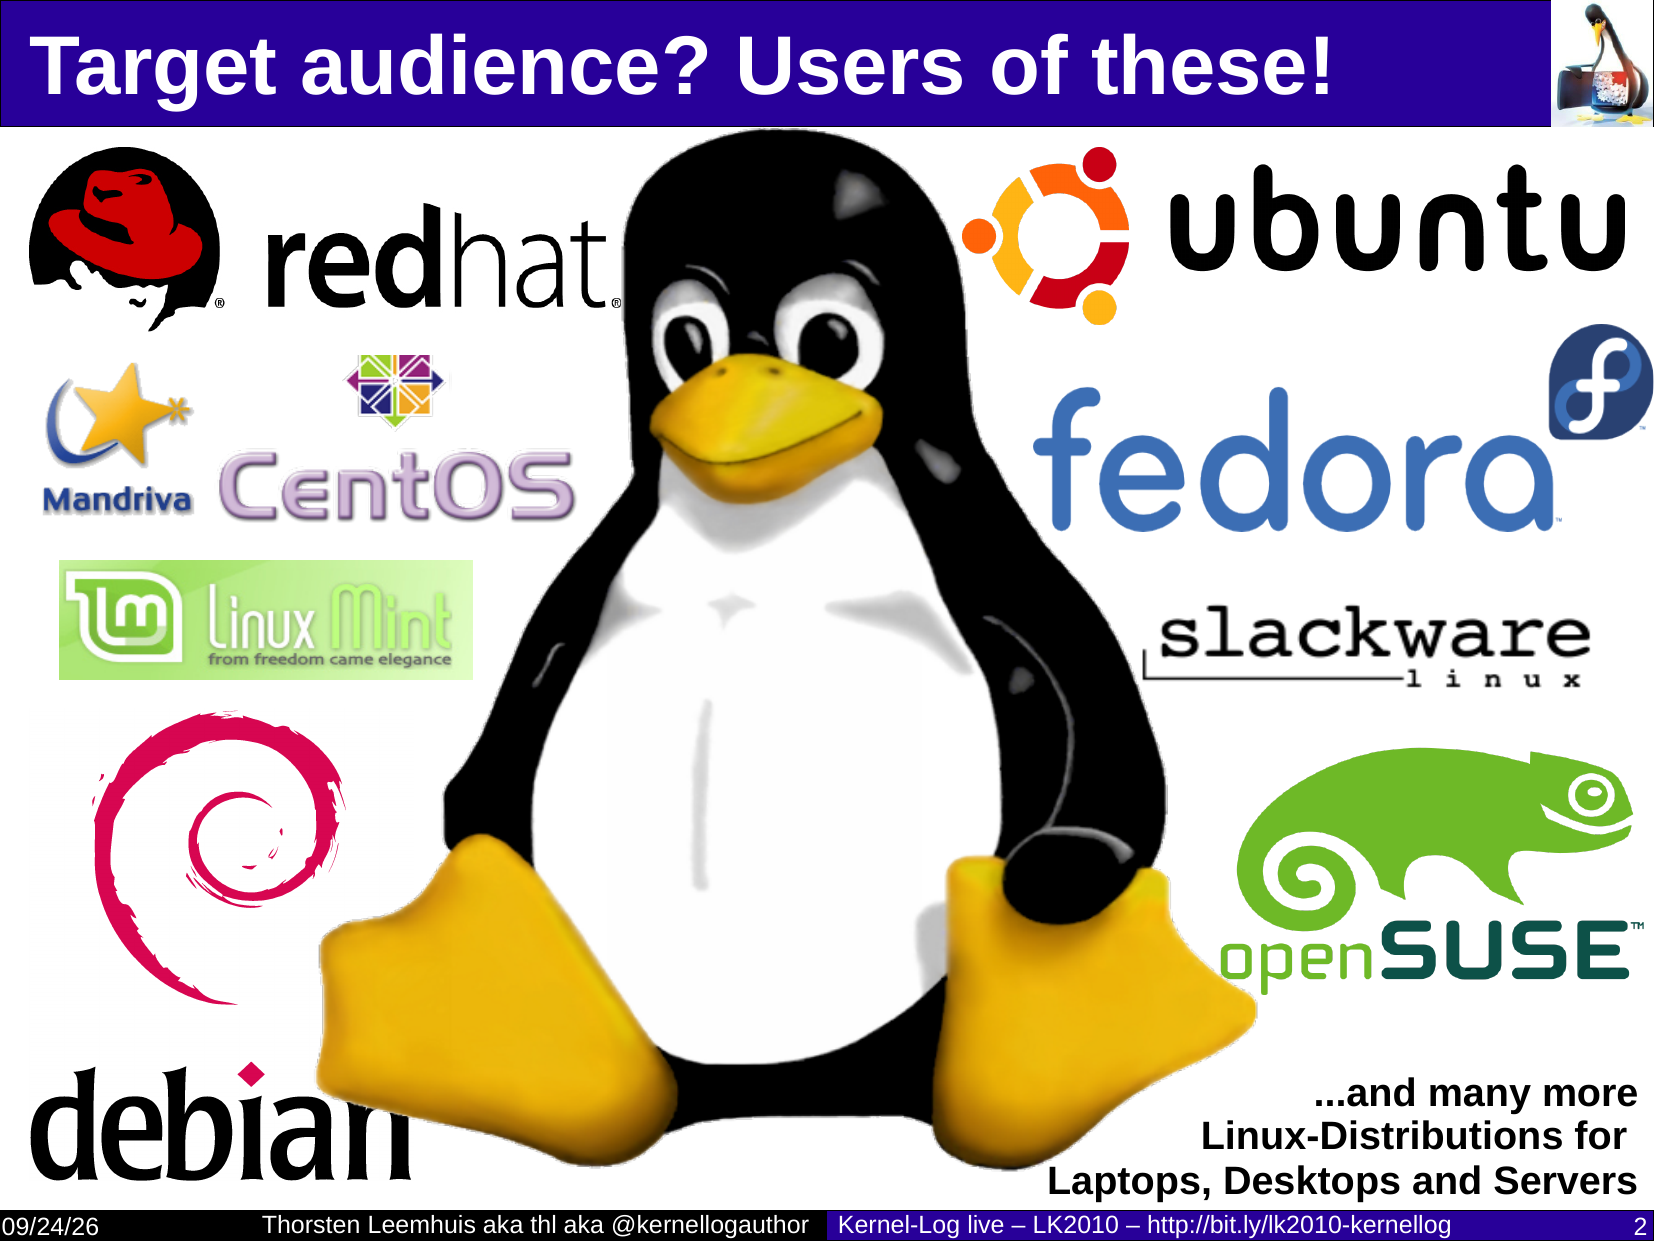

# Target audience? Users of these!
...and many more
 Linux-Distributions for
Laptops, Desktops and Servers
2